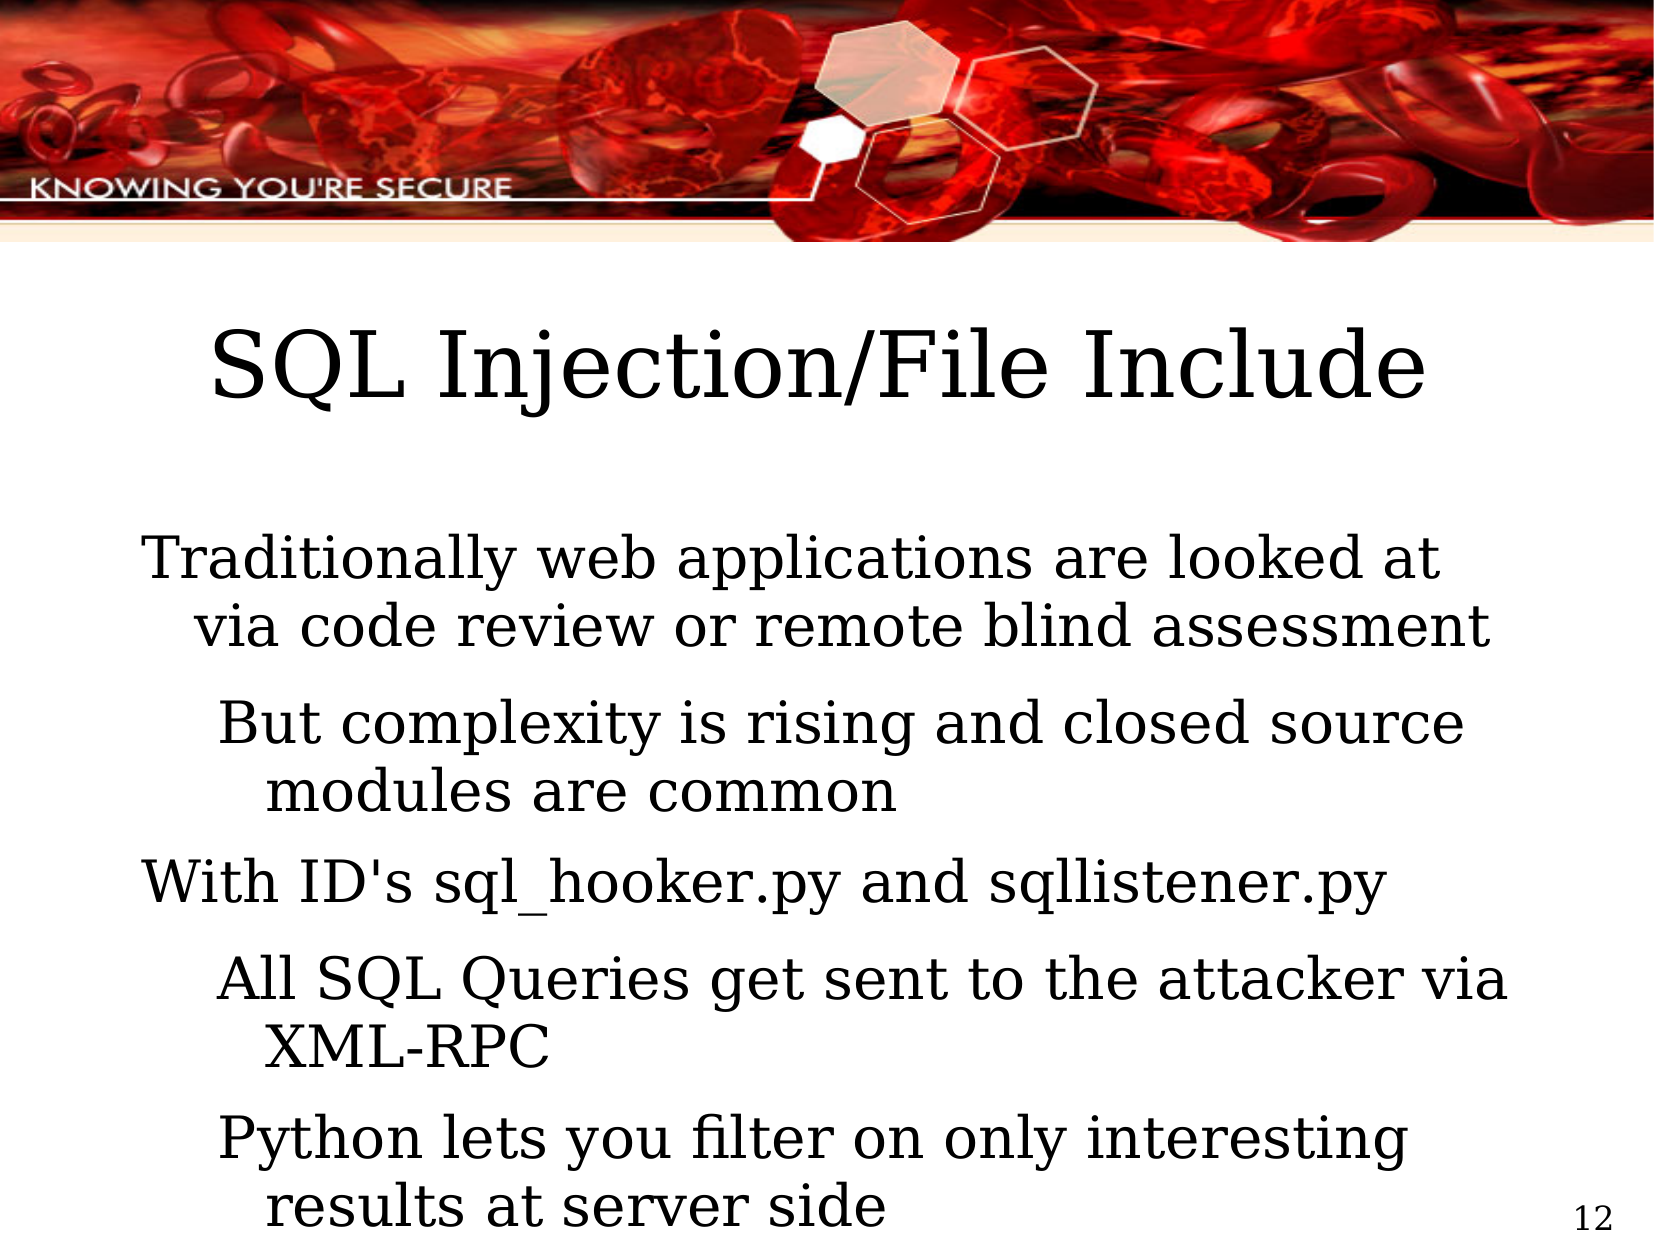

# SQL Injection/File Include
Traditionally web applications are looked at via code review or remote blind assessment
But complexity is rising and closed source modules are common
With ID's sql_hooker.py and sqllistener.py
All SQL Queries get sent to the attacker via XML-RPC
Python lets you filter on only interesting results at server side